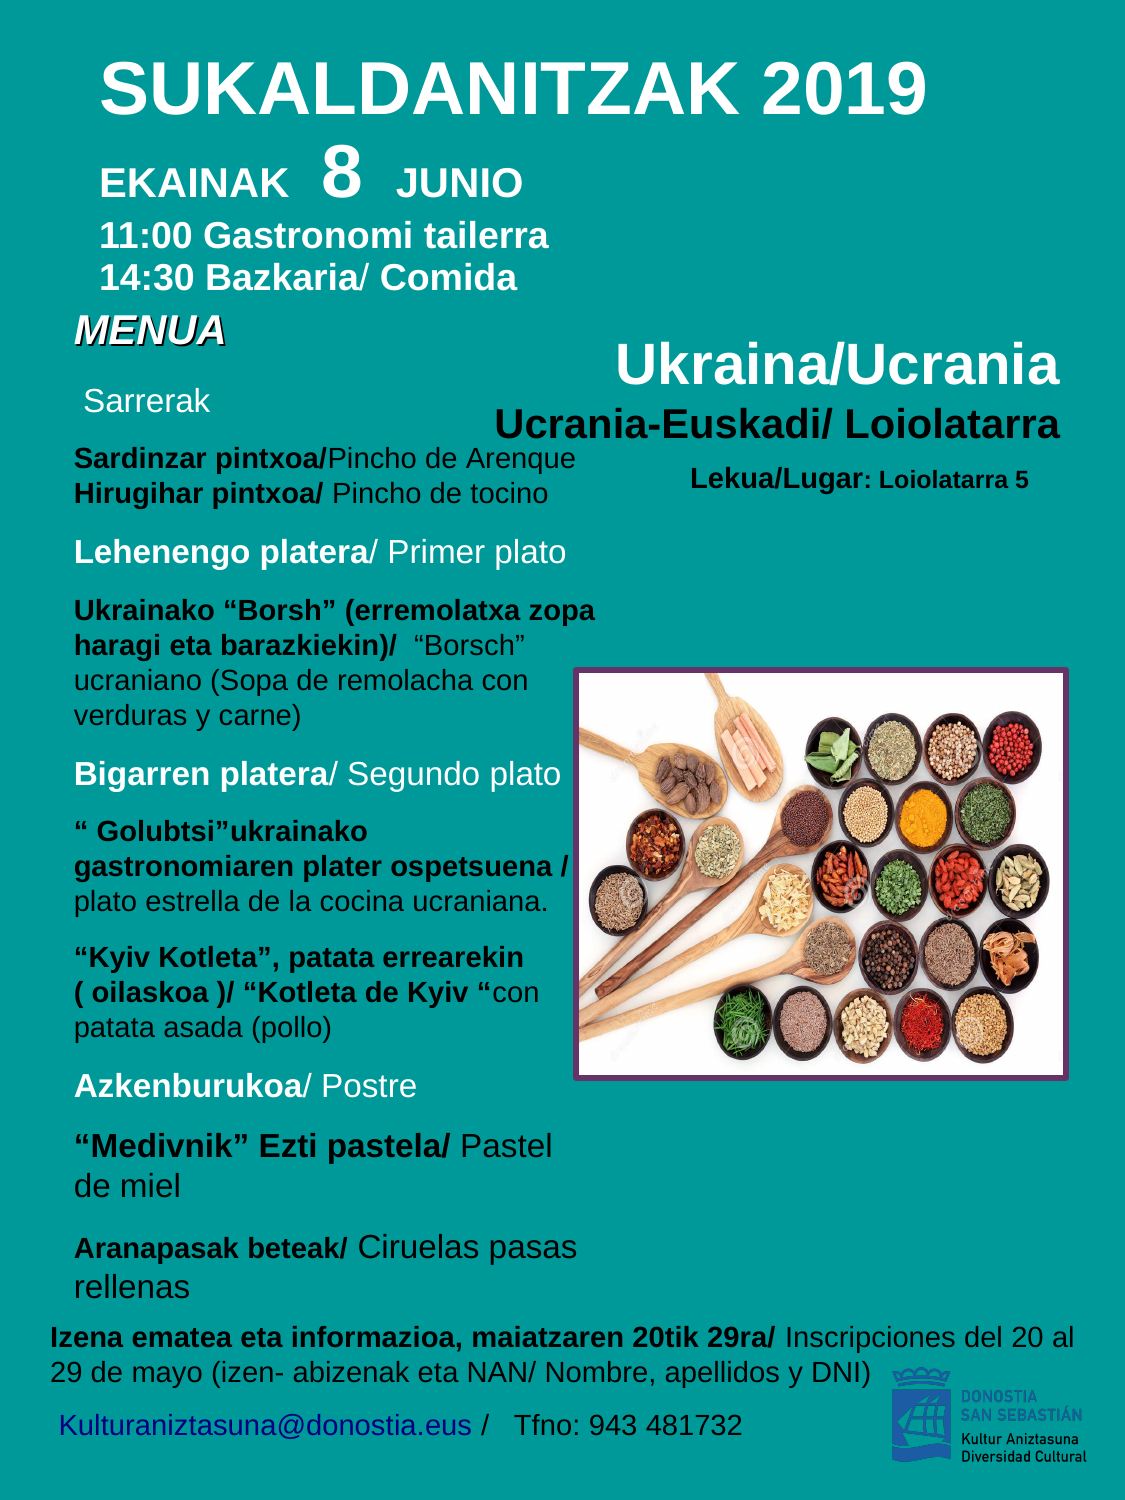

# SUKALDANITZAK 2019 EKAINAK 8 JUNIO 11:00 Gastronomi tailerra 14:30 Bazkaria/ Comida
MENUA
 Sarrerak
Sardinzar pintxoa/Pincho de Arenque Hirugihar pintxoa/ Pincho de tocino
Lehenengo platera/ Primer plato
Ukrainako “Borsh” (erremolatxa zopa haragi eta barazkiekin)/ “Borsch” ucraniano (Sopa de remolacha con verduras y carne)
Bigarren platera/ Segundo plato
“ Golubtsi”ukrainako gastronomiaren plater ospetsuena / plato estrella de la cocina ucraniana.
“Kyiv Kotleta”, patata errearekin ( oilaskoa )/ “Kotleta de Kyiv “con patata asada (pollo)
Azkenburukoa/ Postre
“Medivnik” Ezti pastela/ Pastel de miel
Aranapasak beteak/ Ciruelas pasas rellenas
Ukraina/Ucrania
 Ucrania-Euskadi/ Loiolatarra
					Lekua/Lugar: Loiolatarra 5
Izena ematea eta informazioa, maiatzaren 20tik 29ra/ Inscripciones del 20 al 29 de mayo (izen- abizenak eta NAN/ Nombre, apellidos y DNI)
 Kulturaniztasuna@donostia.eus / Tfno: 943 481732